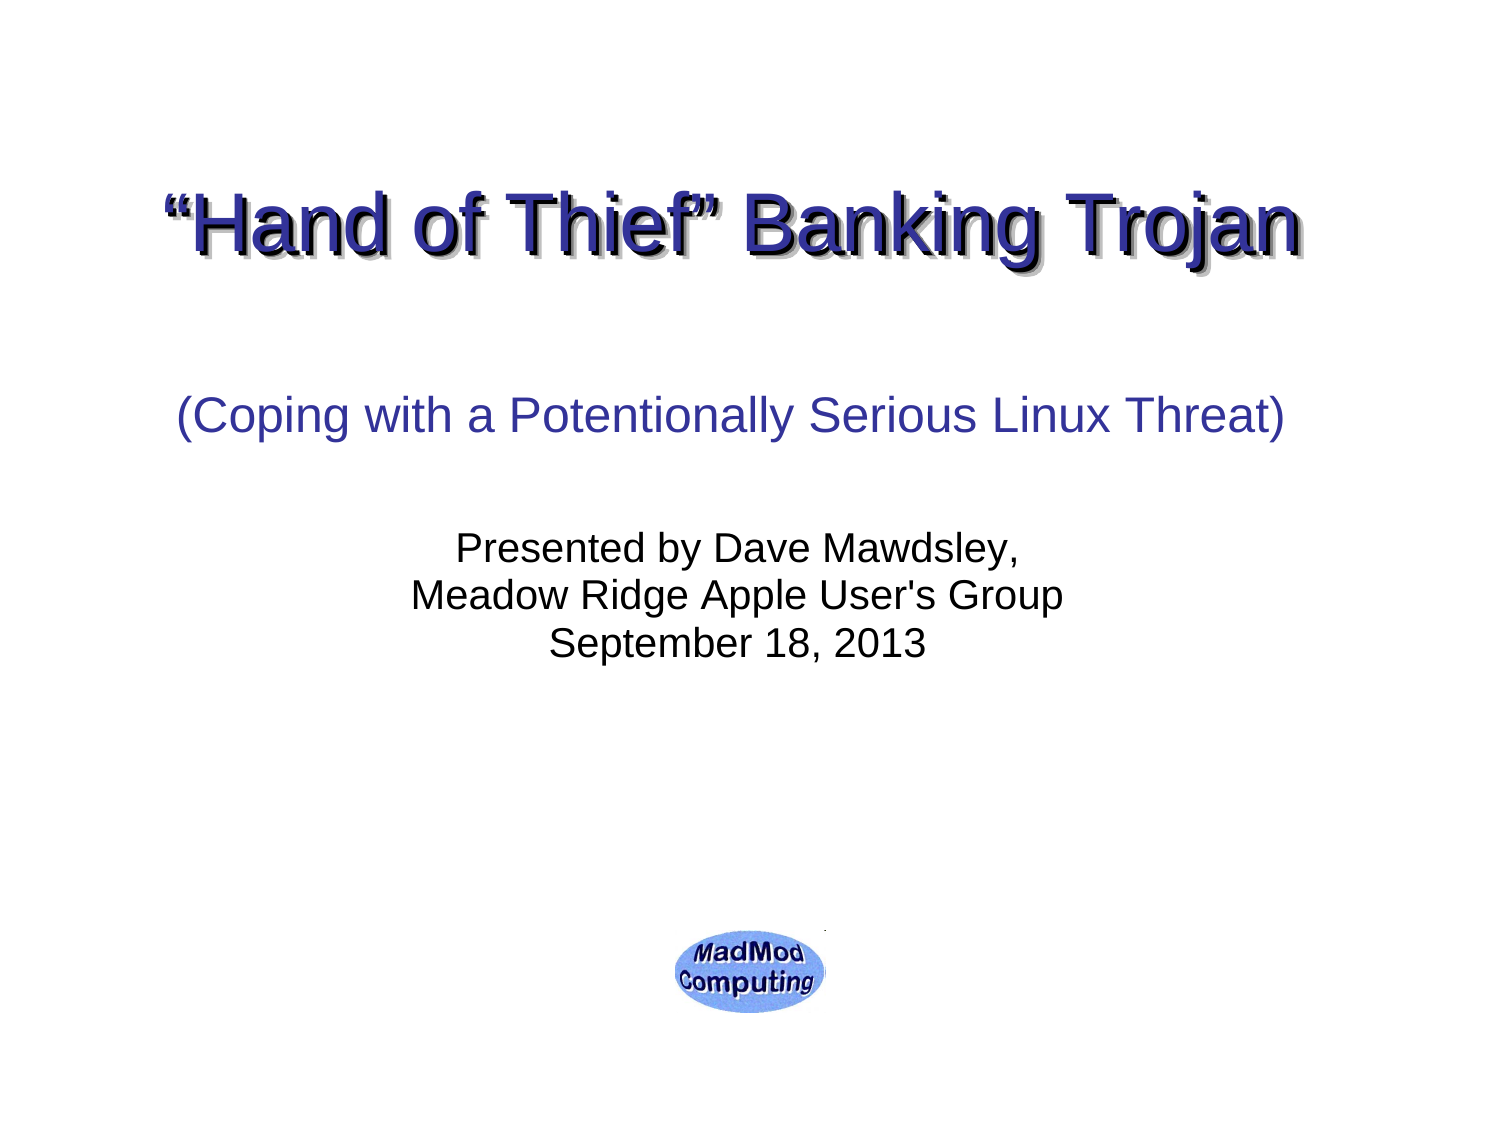

# “Hand of Thief” Banking Trojan
(Coping with a Potentionally Serious Linux Threat)
Presented by Dave Mawdsley,
Meadow Ridge Apple User's Group
September 18, 2013